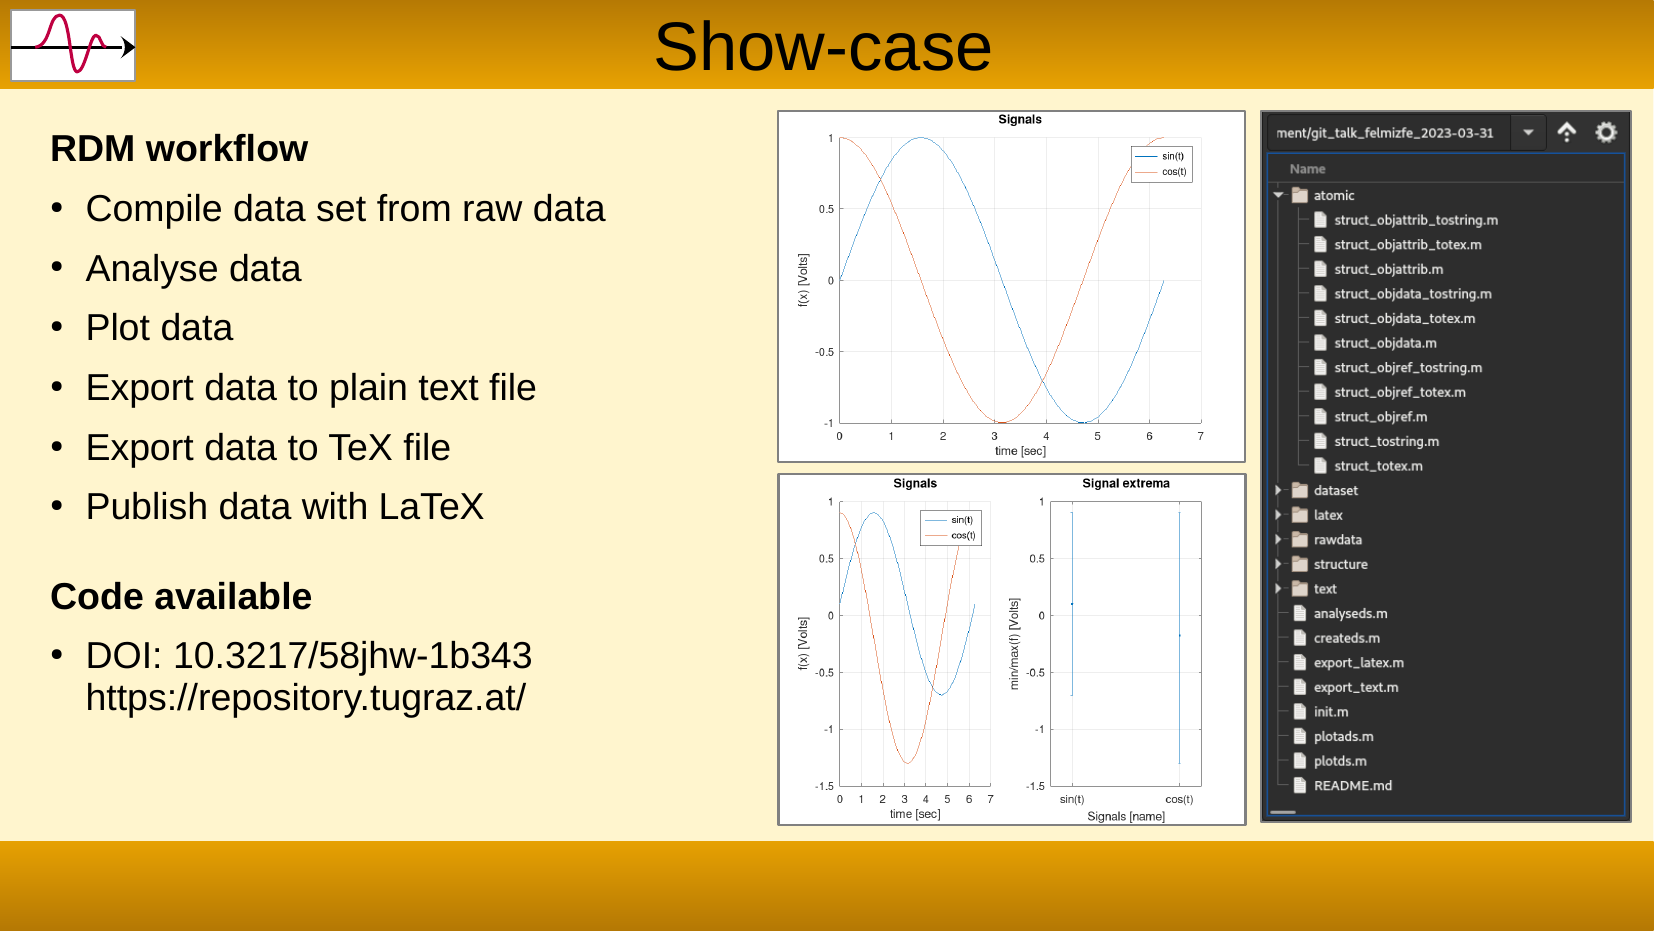

# Show-case
RDM workflow
Compile data set from raw data
Analyse data
Plot data
Export data to plain text file
Export data to TeX file
Publish data with LaTeX
Code available
DOI: 10.3217/58jhw-1b343
https://repository.tugraz.at/